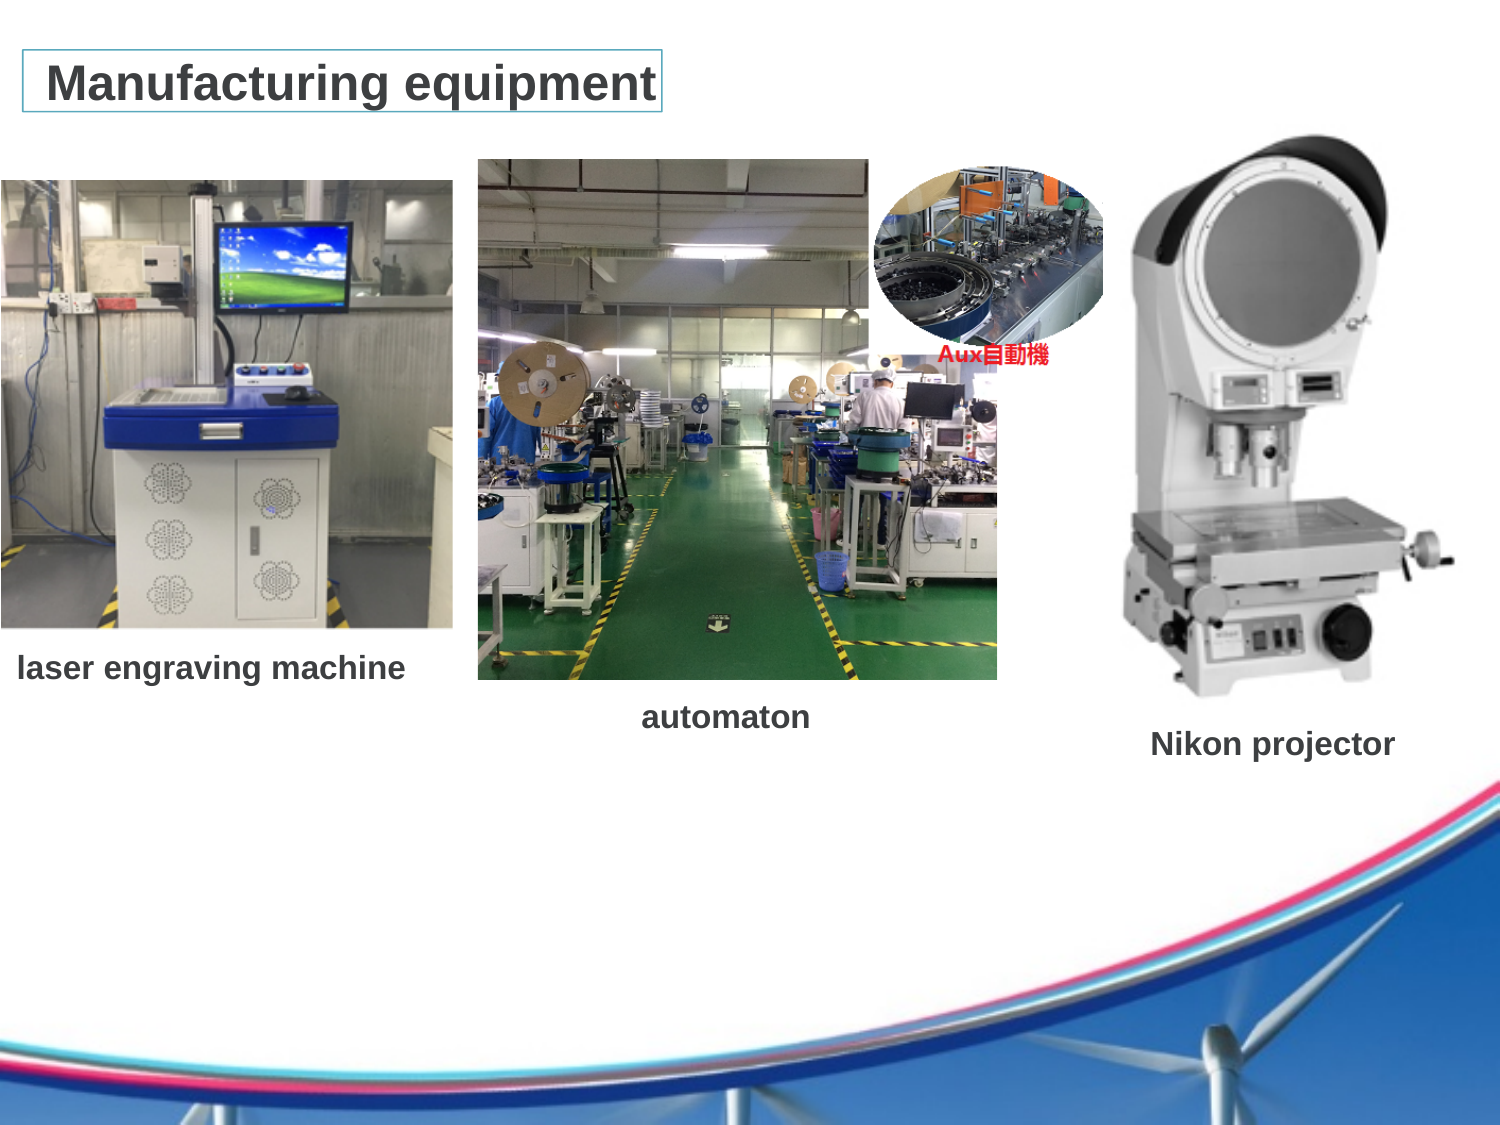

Manufacturing equipment
laser engraving machine
automaton
Nikon projector